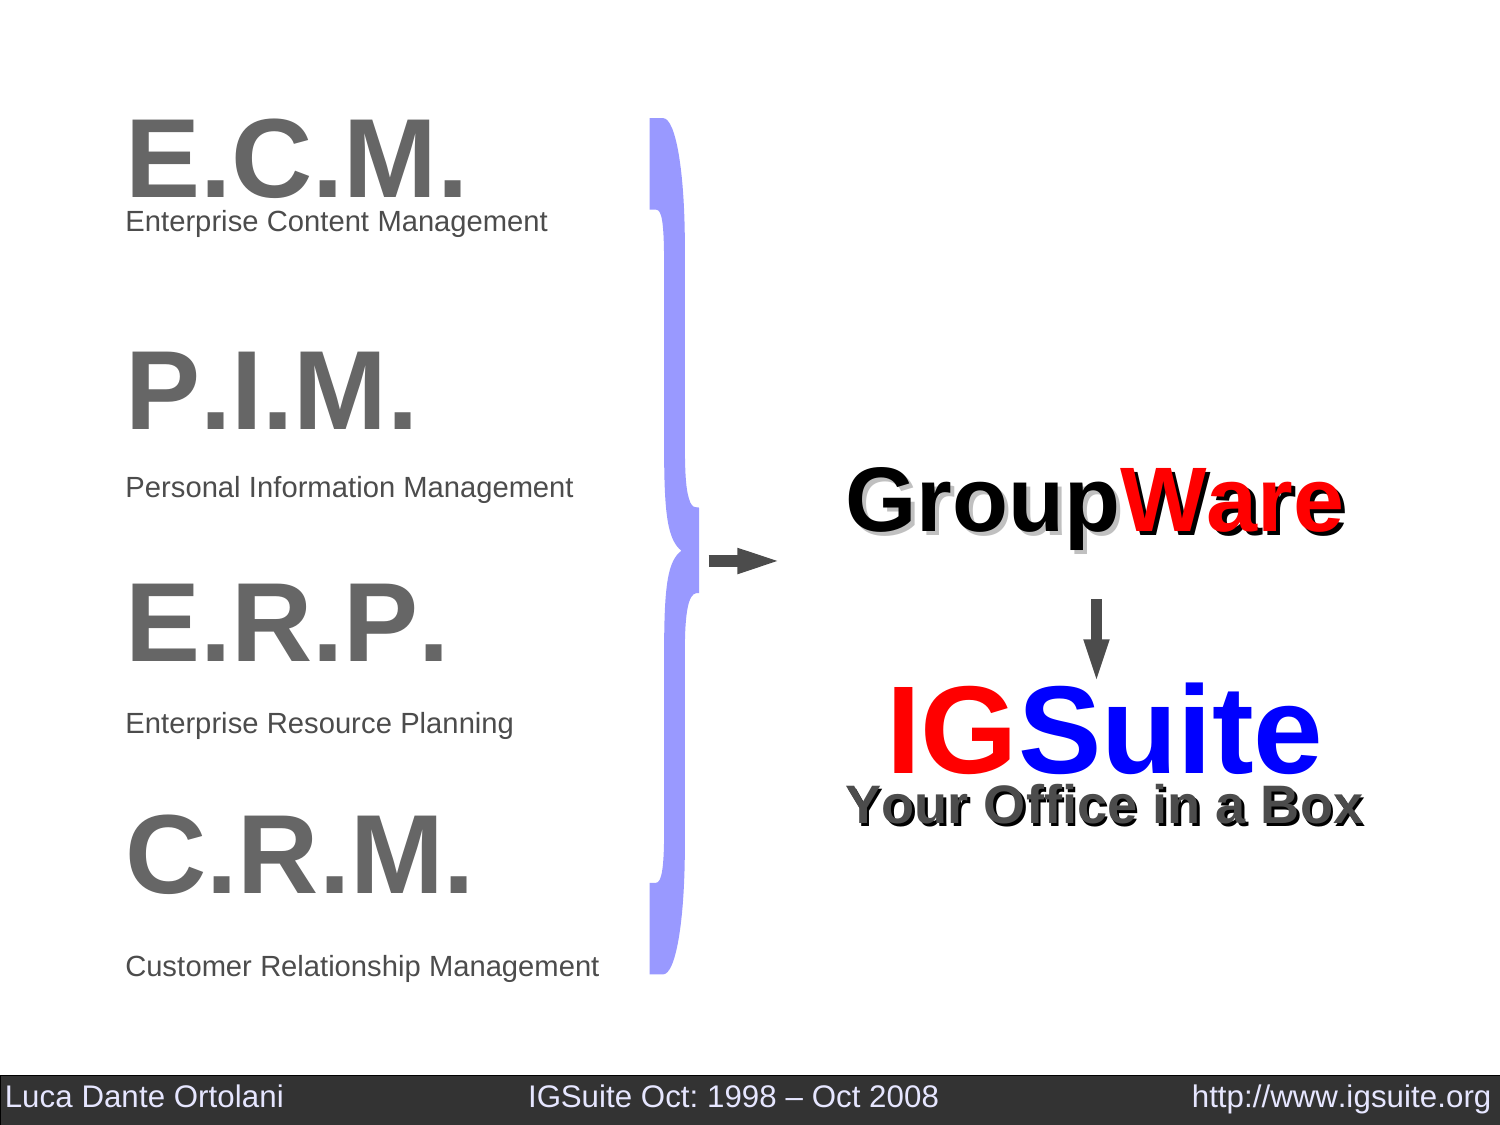

E.C.M.
P.I.M.
E.R.P.
C.R.M.
Enterprise Content Management
GroupWare
Personal Information Management
IGSuite
Your Office in a Box
Enterprise Resource Planning
Customer Relationship Management
Luca Dante Ortolani IGSuite Oct: 1998 – Oct 2008 http://www.igsuite.org